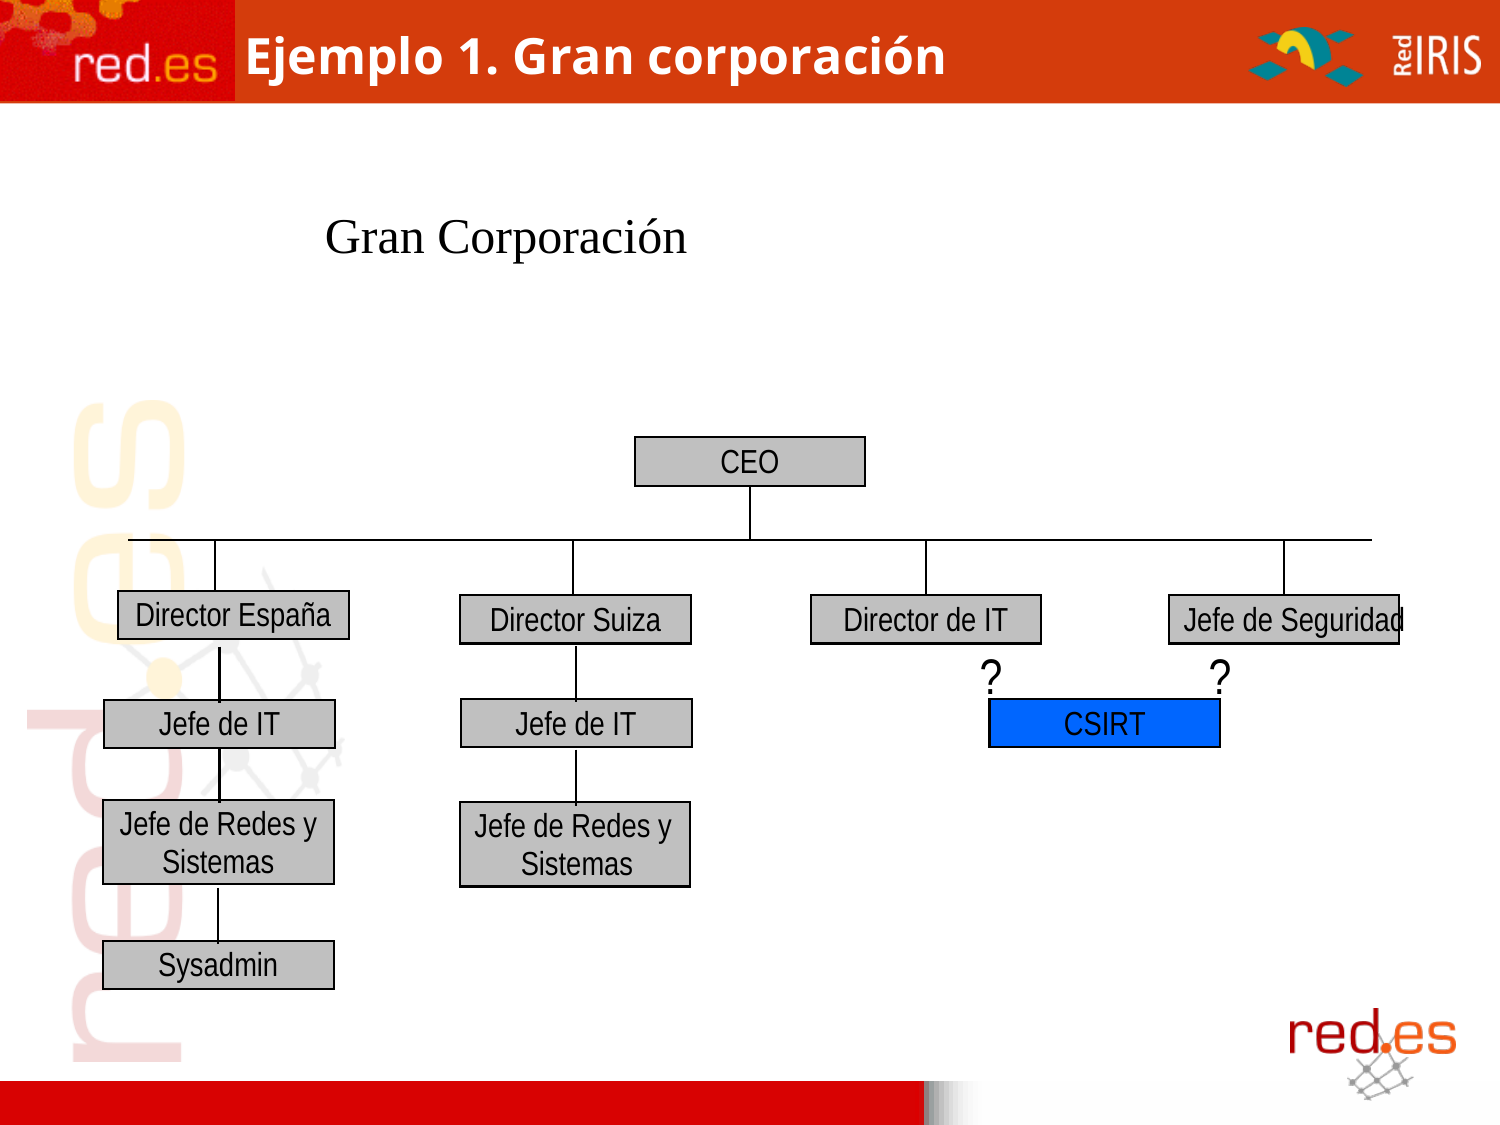

# Ejemplo 1. Gran corporación
Gran Corporación
CEO
Director España
Director Suiza
Director de IT
Jefe de Seguridad
?
?
Jefe de IT
Jefe de Redes y
Sistemas
Sysadmin
Jefe de IT
CSIRT
Jefe de Redes y
Sistemas